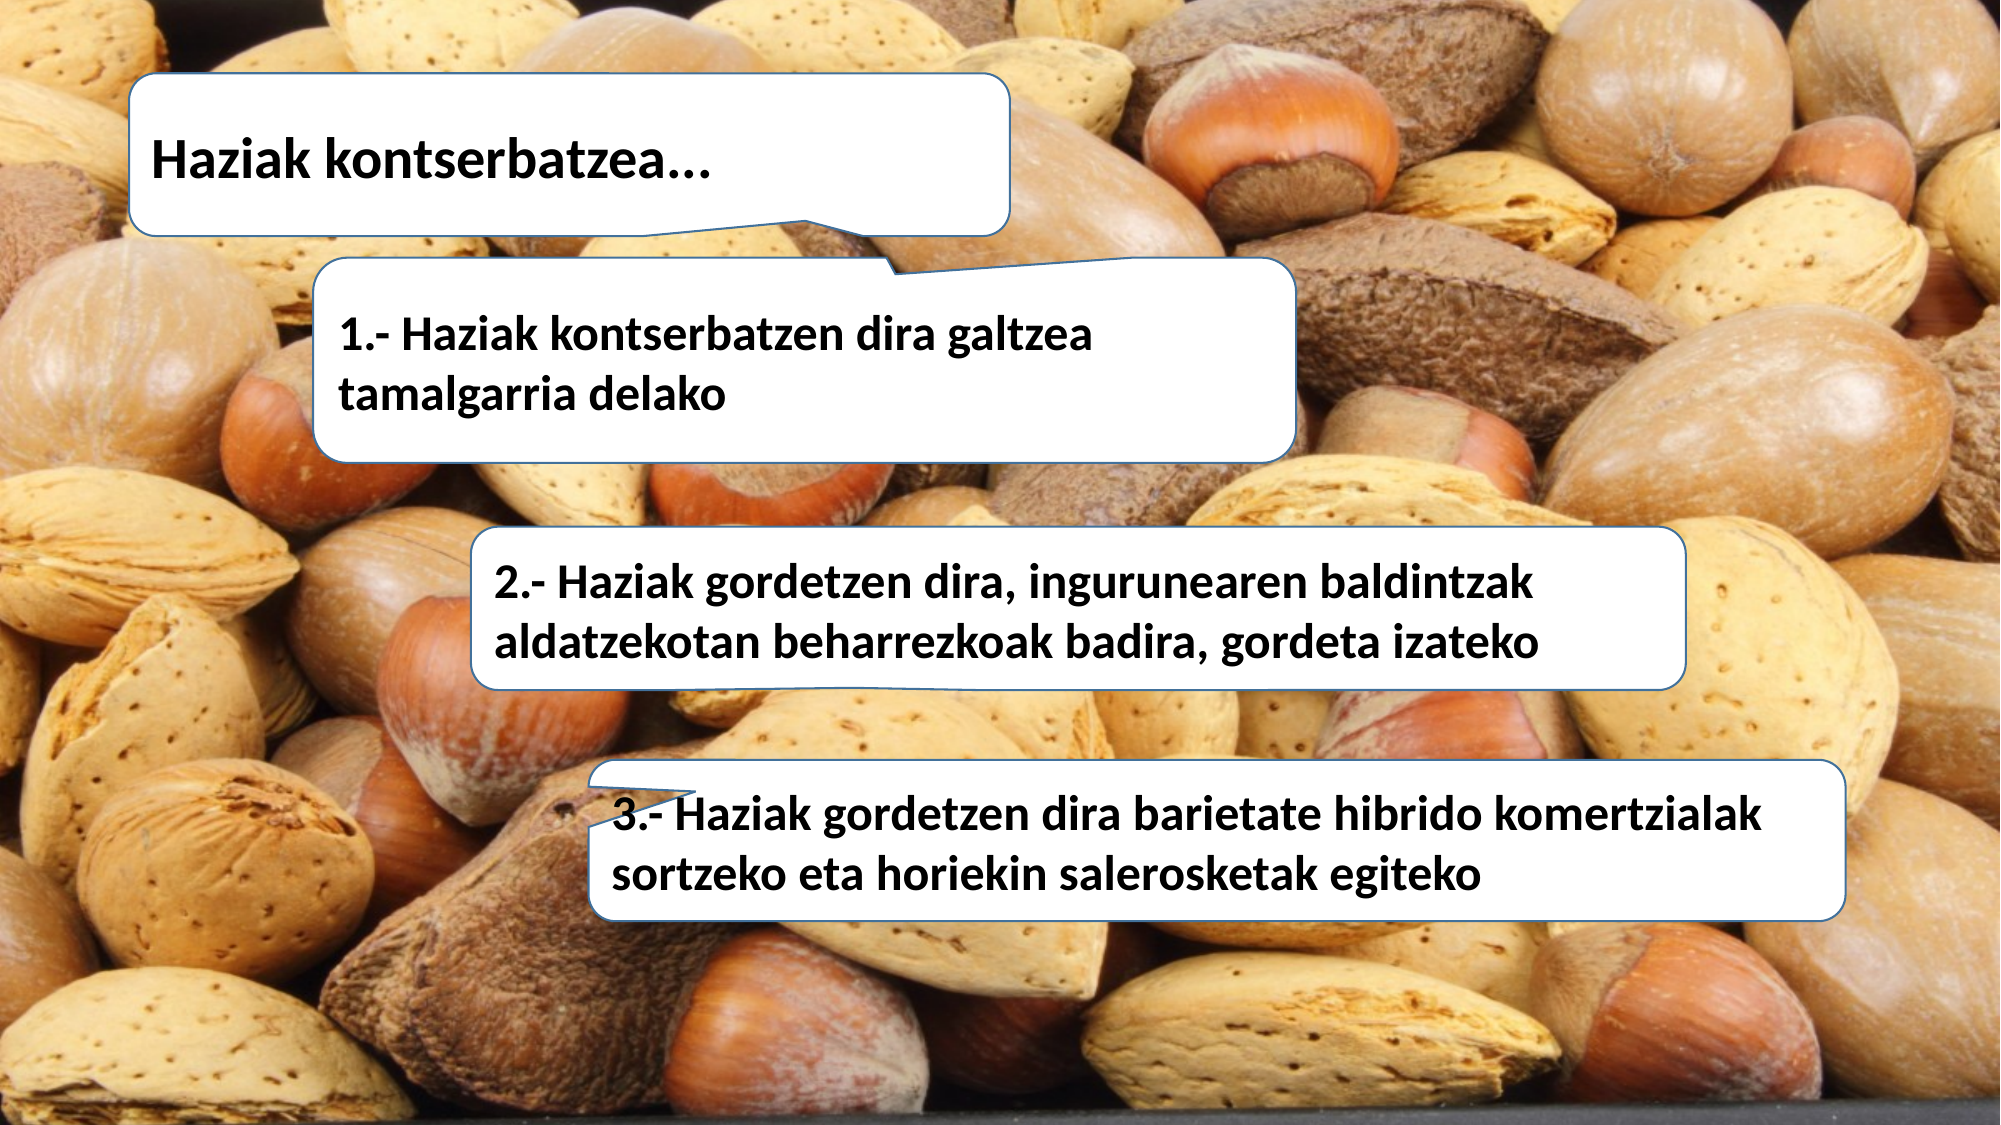

Haziak kontserbatzea...
1.- Haziak kontserbatzen dira galtzea tamalgarria delako
2.- Haziak gordetzen dira, ingurunearen baldintzak aldatzekotan beharrezkoak badira, gordeta izateko
3.- Haziak gordetzen dira barietate hibrido komertzialak sortzeko eta horiekin salerosketak egiteko